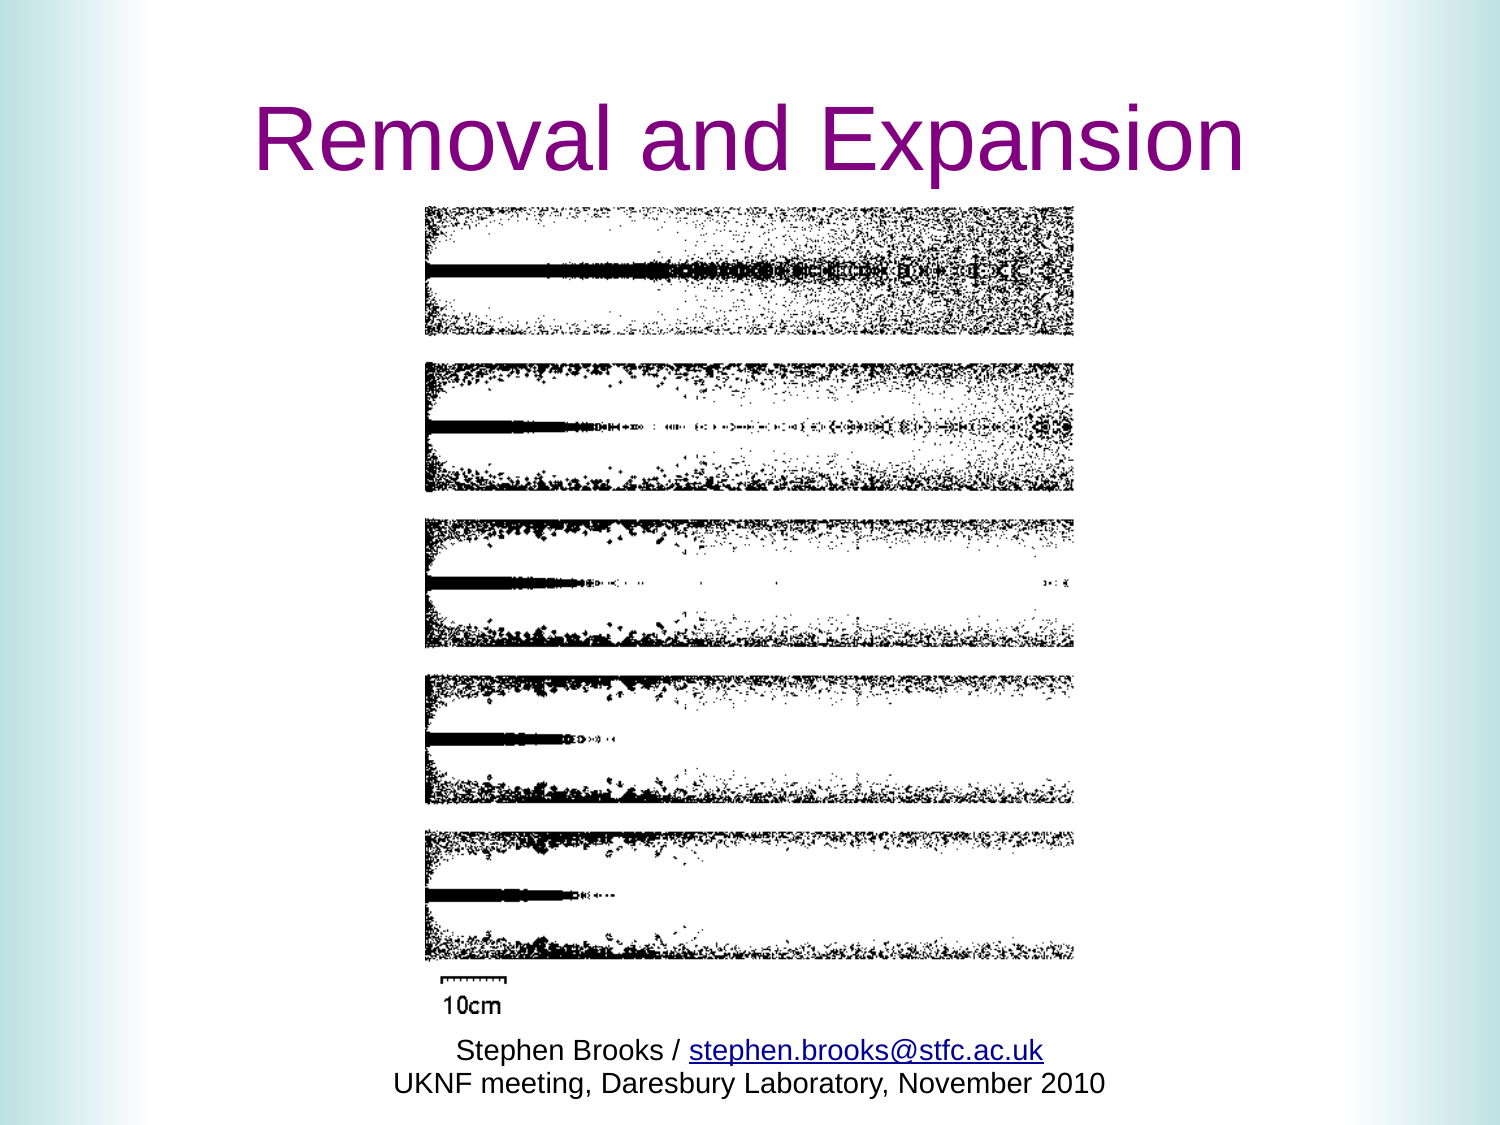

# Removal and Expansion
LAS
Forward calorimeter